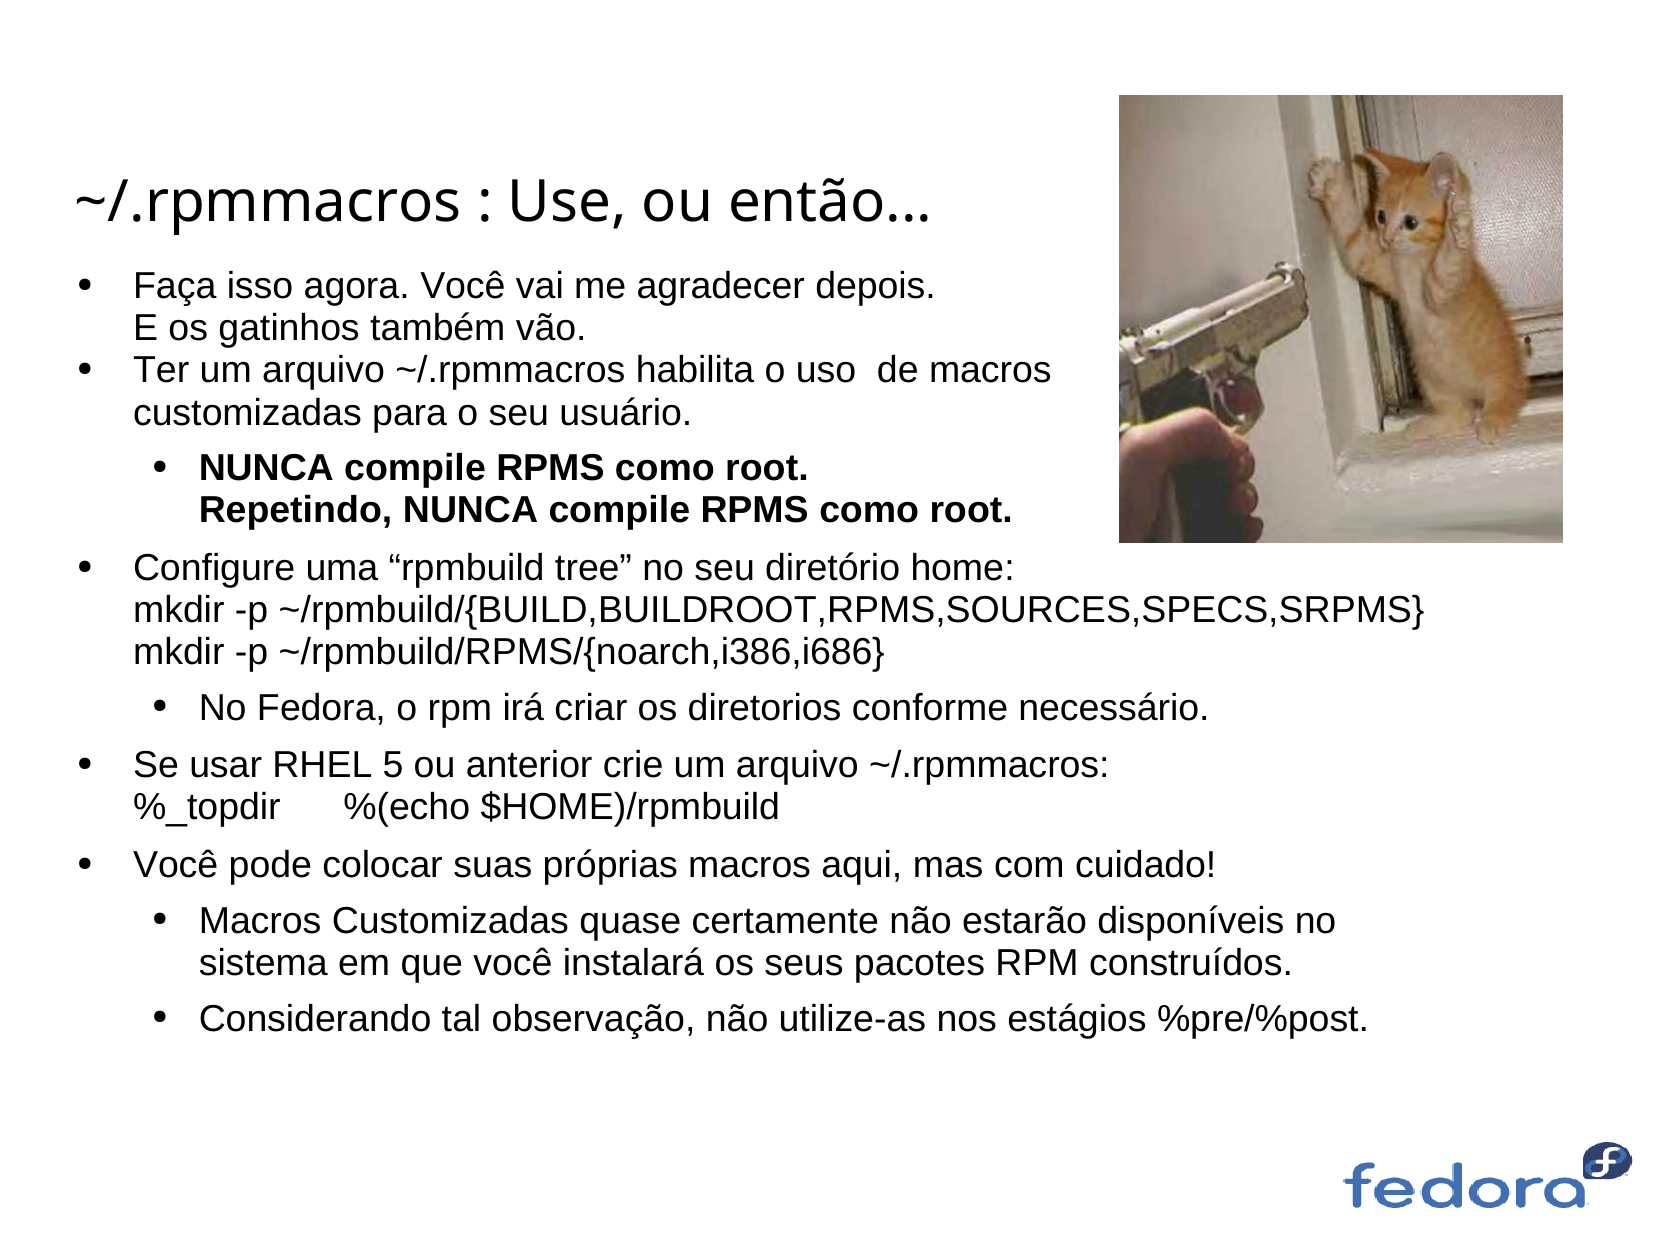

# ~/.rpmmacros : Use, ou então...
Faça isso agora. Você vai me agradecer depois.
E os gatinhos também vão.
Ter um arquivo ~/.rpmmacros habilita o uso de macros
customizadas para o seu usuário.
NUNCA compile RPMS como root.
Repetindo, NUNCA compile RPMS como root.
Configure uma “rpmbuild tree” no seu diretório home:
mkdir -p ~/rpmbuild/{BUILD,BUILDROOT,RPMS,SOURCES,SPECS,SRPMS}
mkdir -p ~/rpmbuild/RPMS/{noarch,i386,i686}
No Fedora, o rpm irá criar os diretorios conforme necessário.
Se usar RHEL 5 ou anterior crie um arquivo ~/.rpmmacros:
%_topdir %(echo $HOME)/rpmbuild
Você pode colocar suas próprias macros aqui, mas com cuidado!
Macros Customizadas quase certamente não estarão disponíveis no sistema em que você instalará os seus pacotes RPM construídos.
Considerando tal observação, não utilize-as nos estágios %pre/%post.